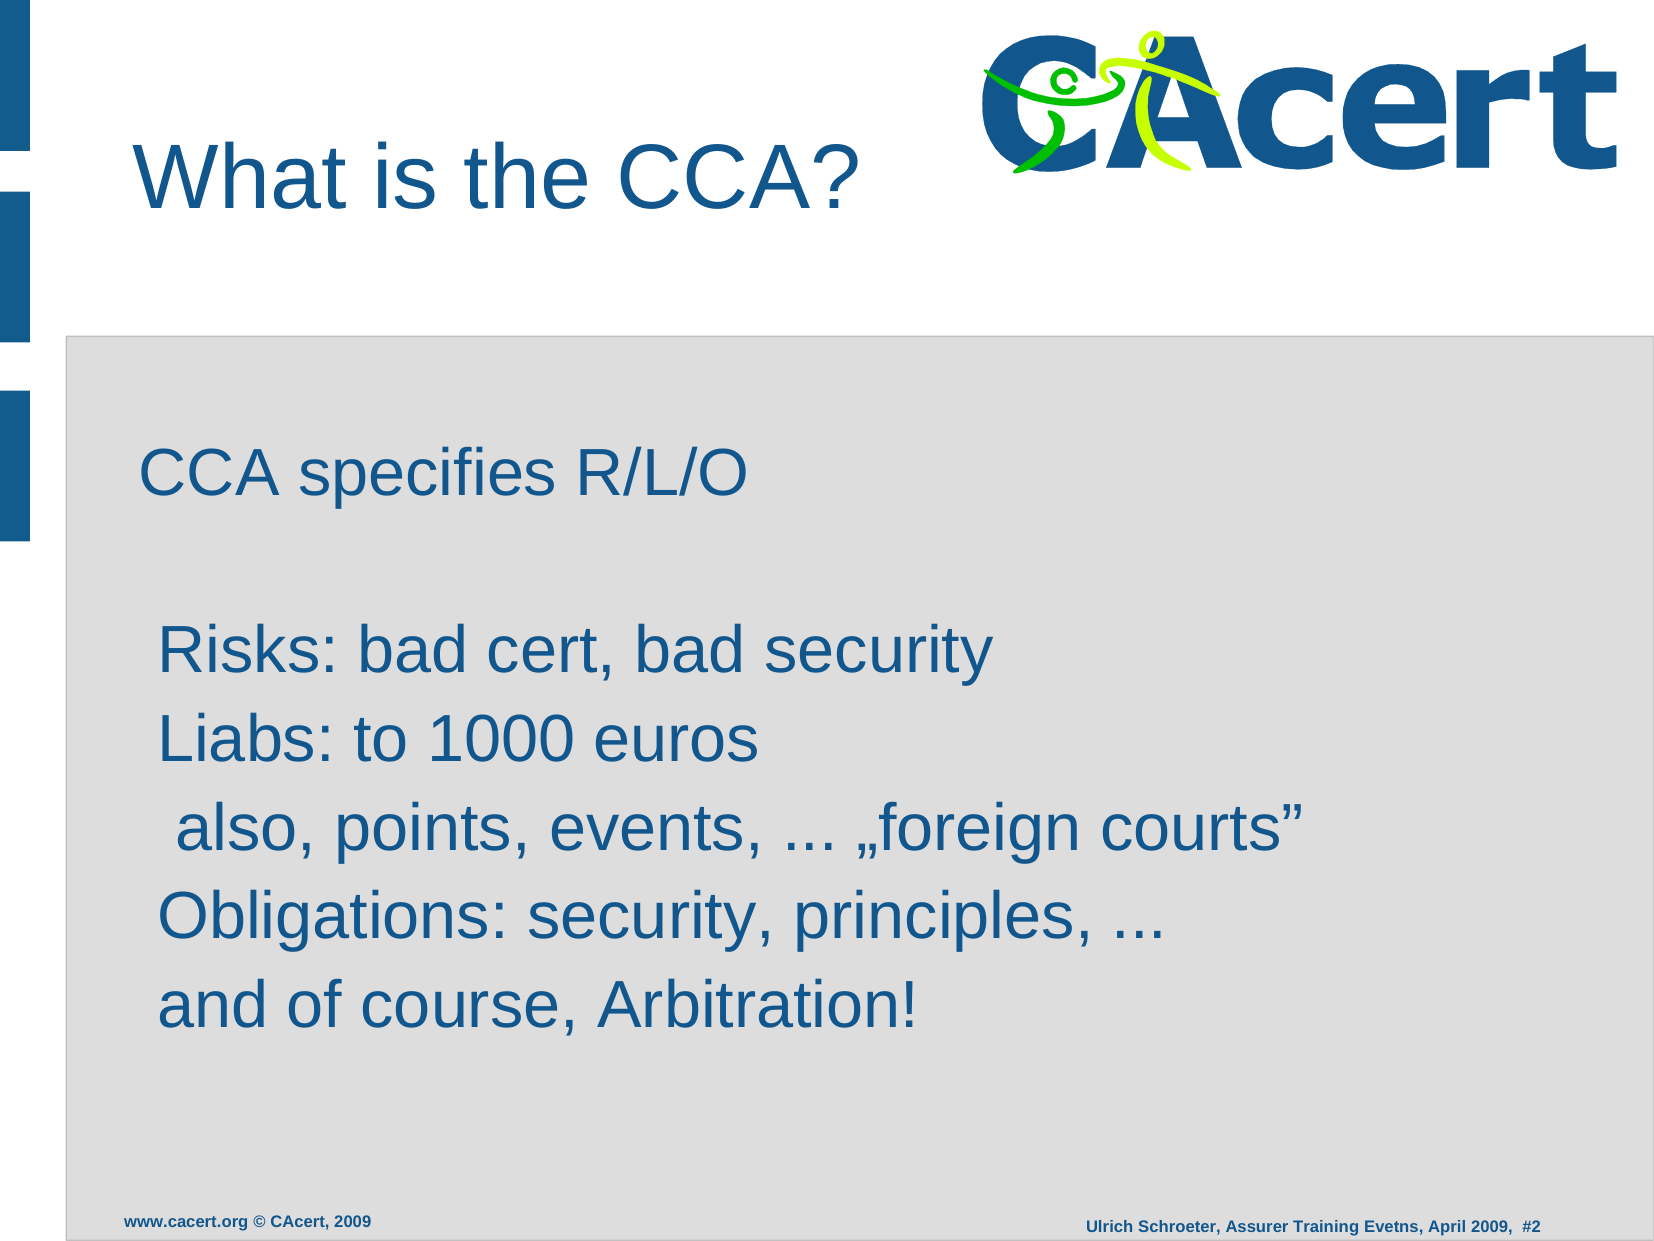

What is the CCA?
CCA specifies R/L/O
 Risks: bad cert, bad security
 Liabs: to 1000 euros
 also, points, events, ... „foreign courts”
 Obligations: security, principles, ...
 and of course, Arbitration!